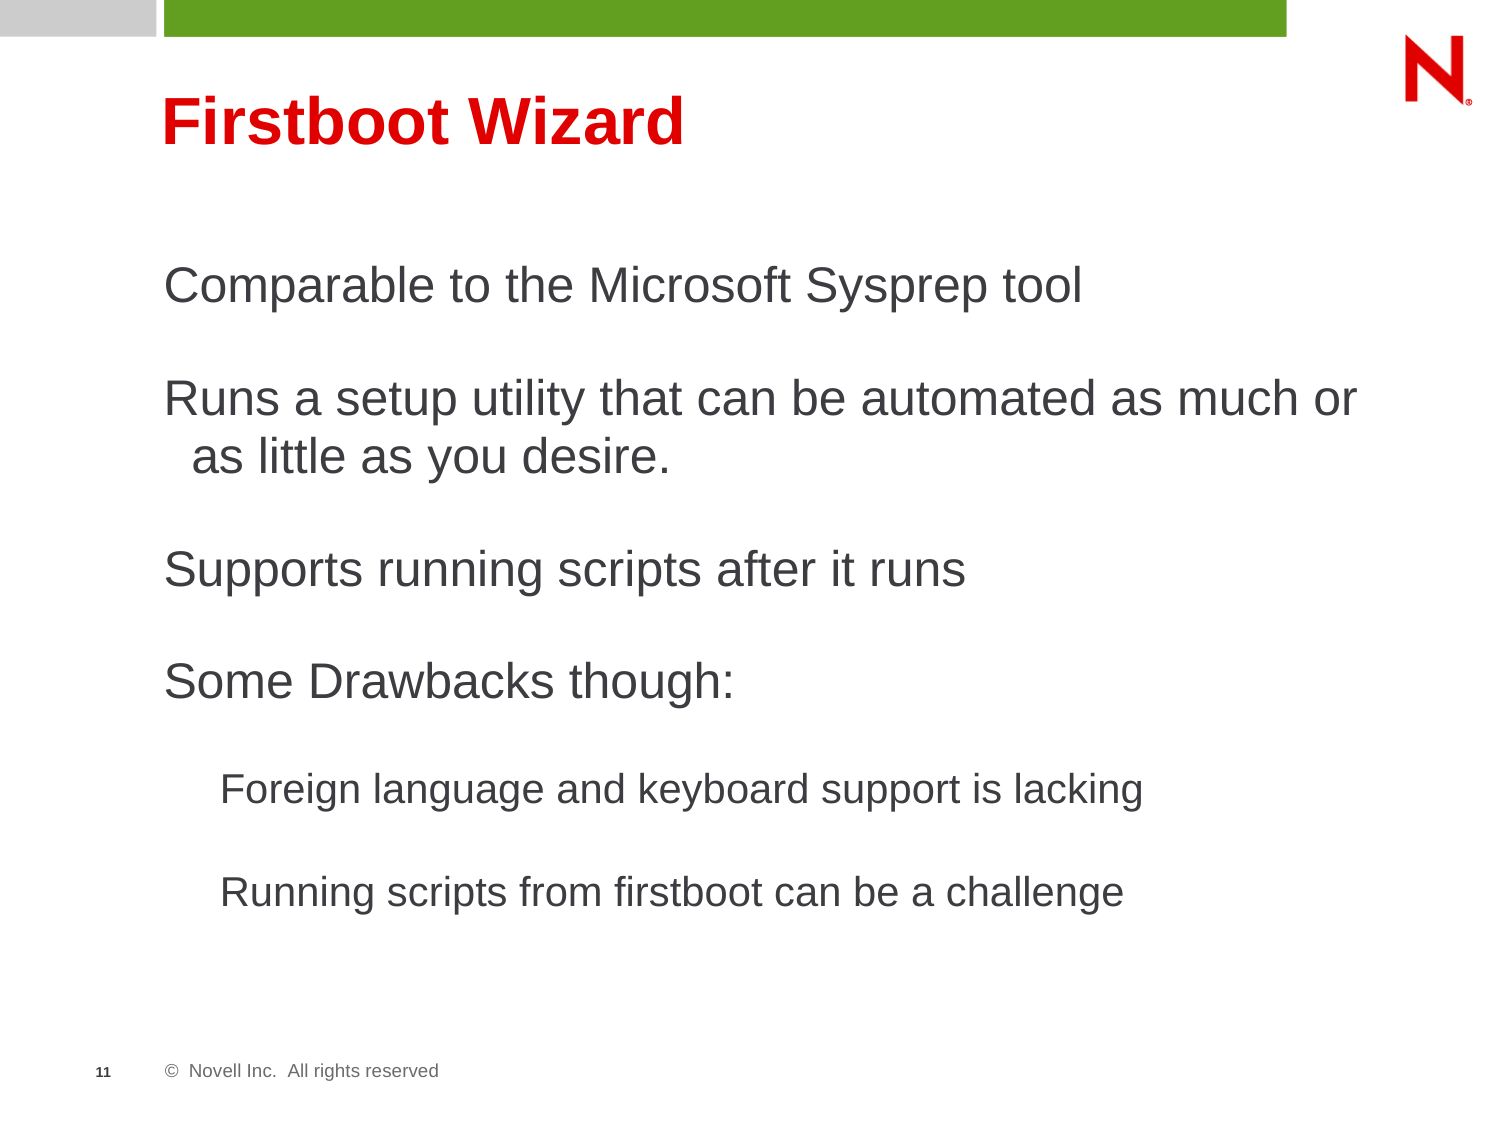

# Firstboot Wizard
Comparable to the Microsoft Sysprep tool
Runs a setup utility that can be automated as much or as little as you desire.
Supports running scripts after it runs
Some Drawbacks though:
Foreign language and keyboard support is lacking
Running scripts from firstboot can be a challenge